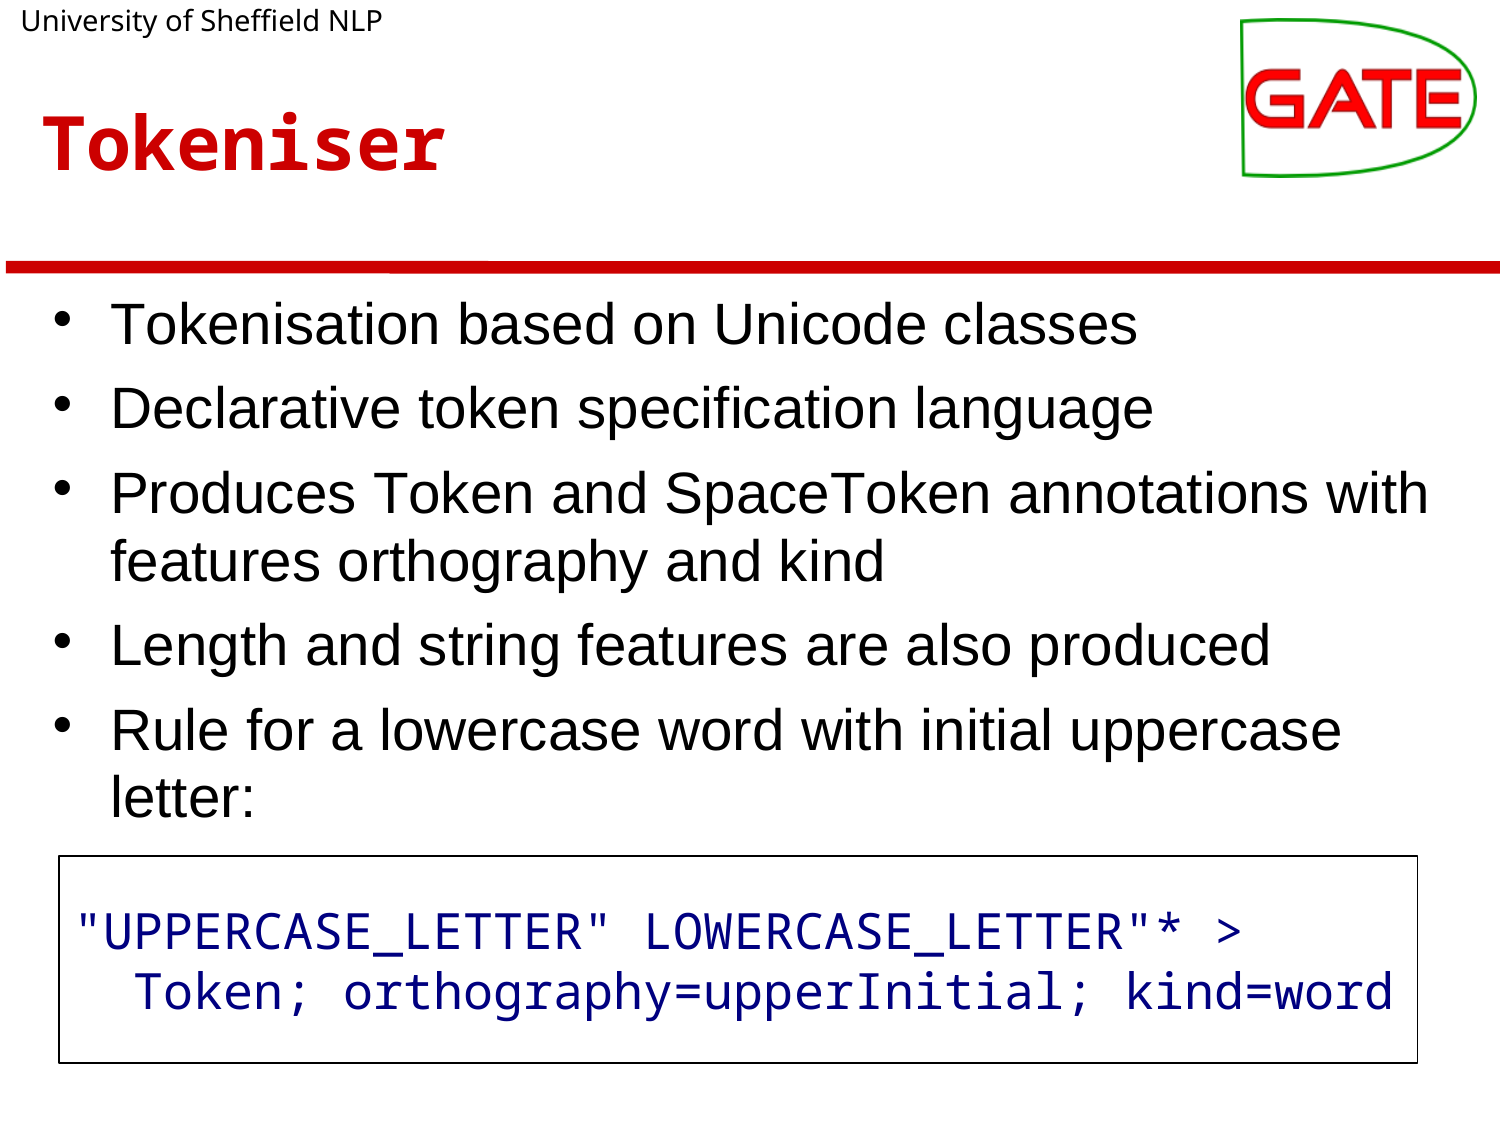

Tokeniser
Tokenisation based on Unicode classes
Declarative token specification language
Produces Token and SpaceToken annotations with features orthography and kind
Length and string features are also produced
Rule for a lowercase word with initial uppercase letter:
"UPPERCASE_LETTER" LOWERCASE_LETTER"* >
 Token; orthography=upperInitial; kind=word